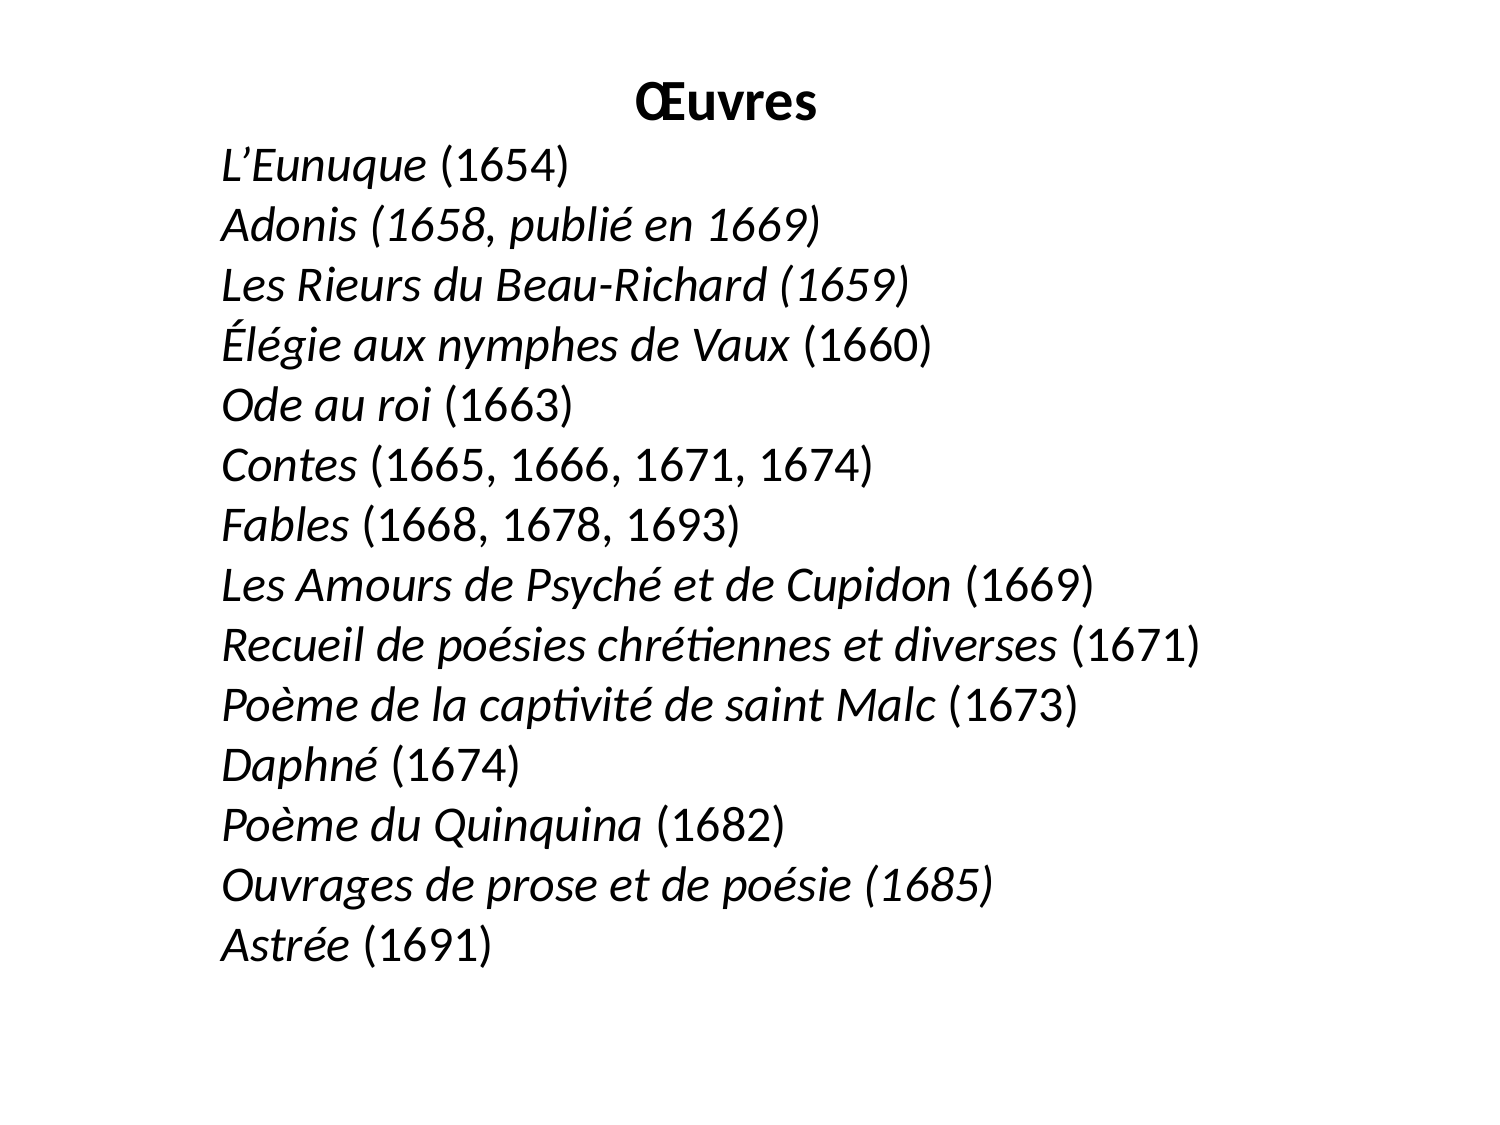

Œuvres
L’Eunuque (1654)
Adonis (1658, publié en 1669)
Les Rieurs du Beau-Richard (1659)
Élégie aux nymphes de Vaux (1660)
Ode au roi (1663)
Contes (1665, 1666, 1671, 1674)
Fables (1668, 1678, 1693)
Les Amours de Psyché et de Cupidon (1669)
Recueil de poésies chrétiennes et diverses (1671)
Poème de la captivité de saint Malc (1673)
Daphné (1674)
Poème du Quinquina (1682)
Ouvrages de prose et de poésie (1685)
Astrée (1691)